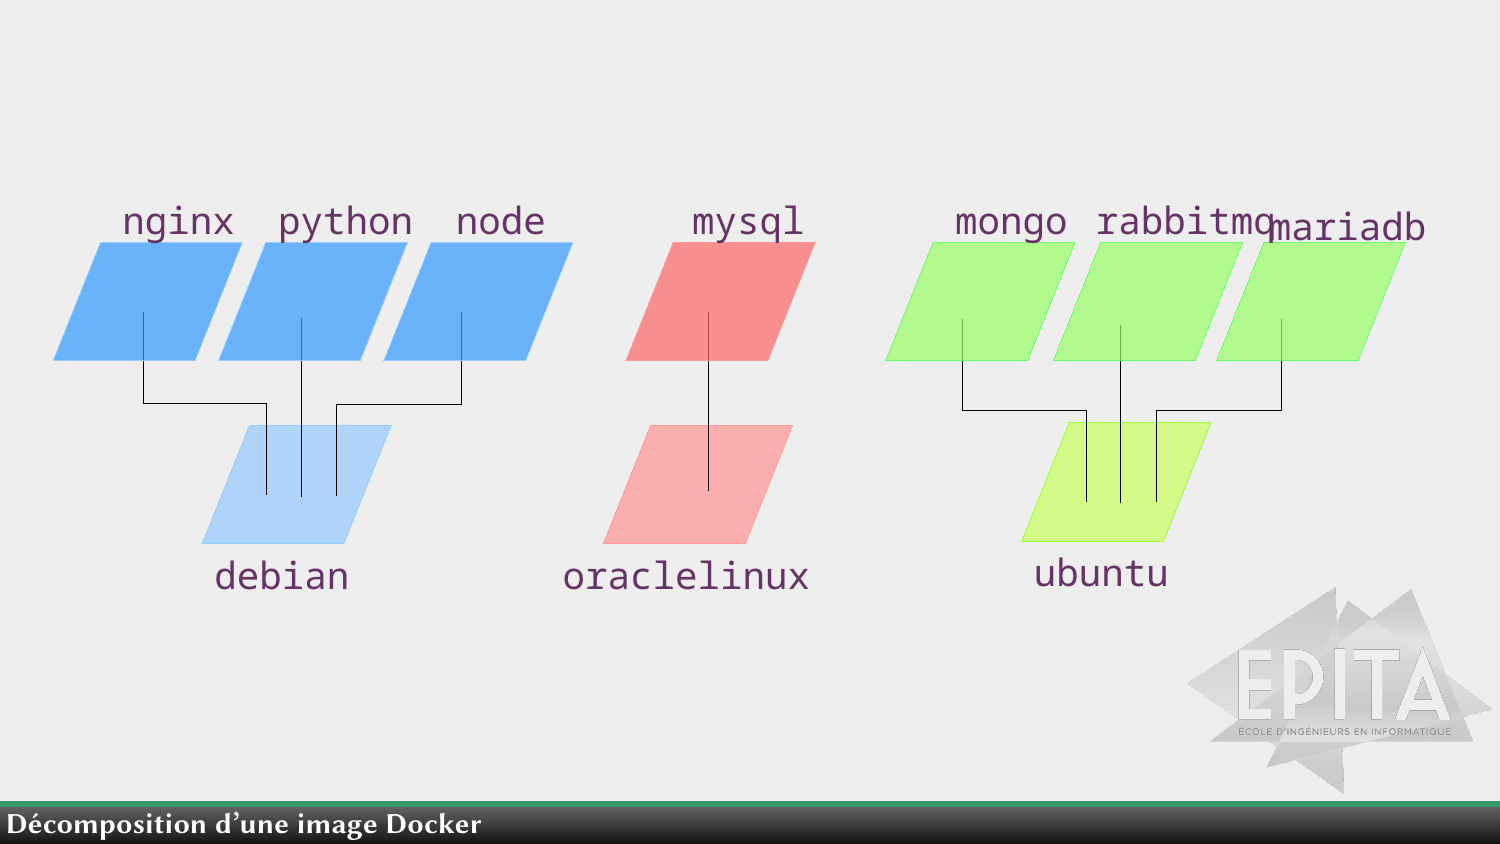

node
mysql
nginx
python
mongo
rabbitmq
mariadb
ubuntu
oraclelinux
debian
# Décomposition d’une image Docker